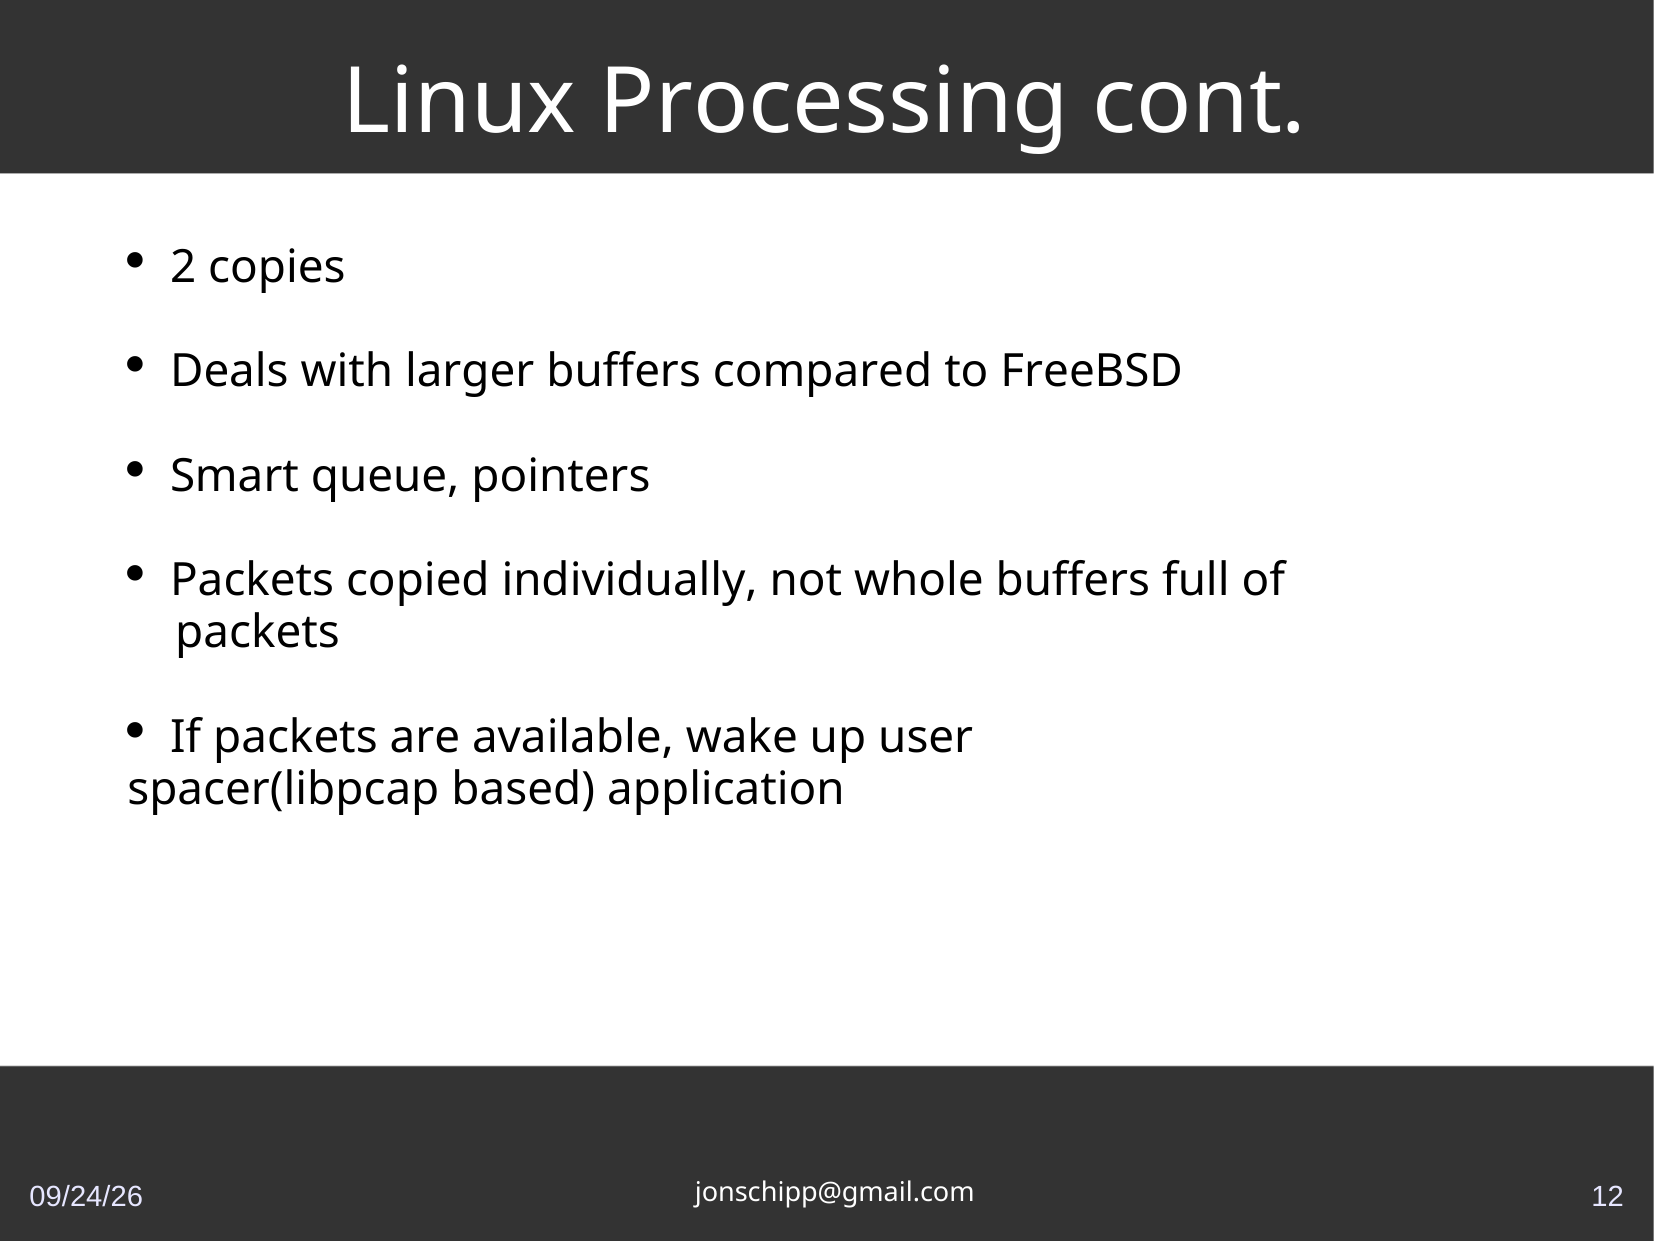

Linux Processing cont.
 2 copies
 Deals with larger buffers compared to FreeBSD
 Smart queue, pointers
 Packets copied individually, not whole buffers full of
 packets
 If packets are available, wake up user spacer(libpcap based) application
jonschipp@gmail.com